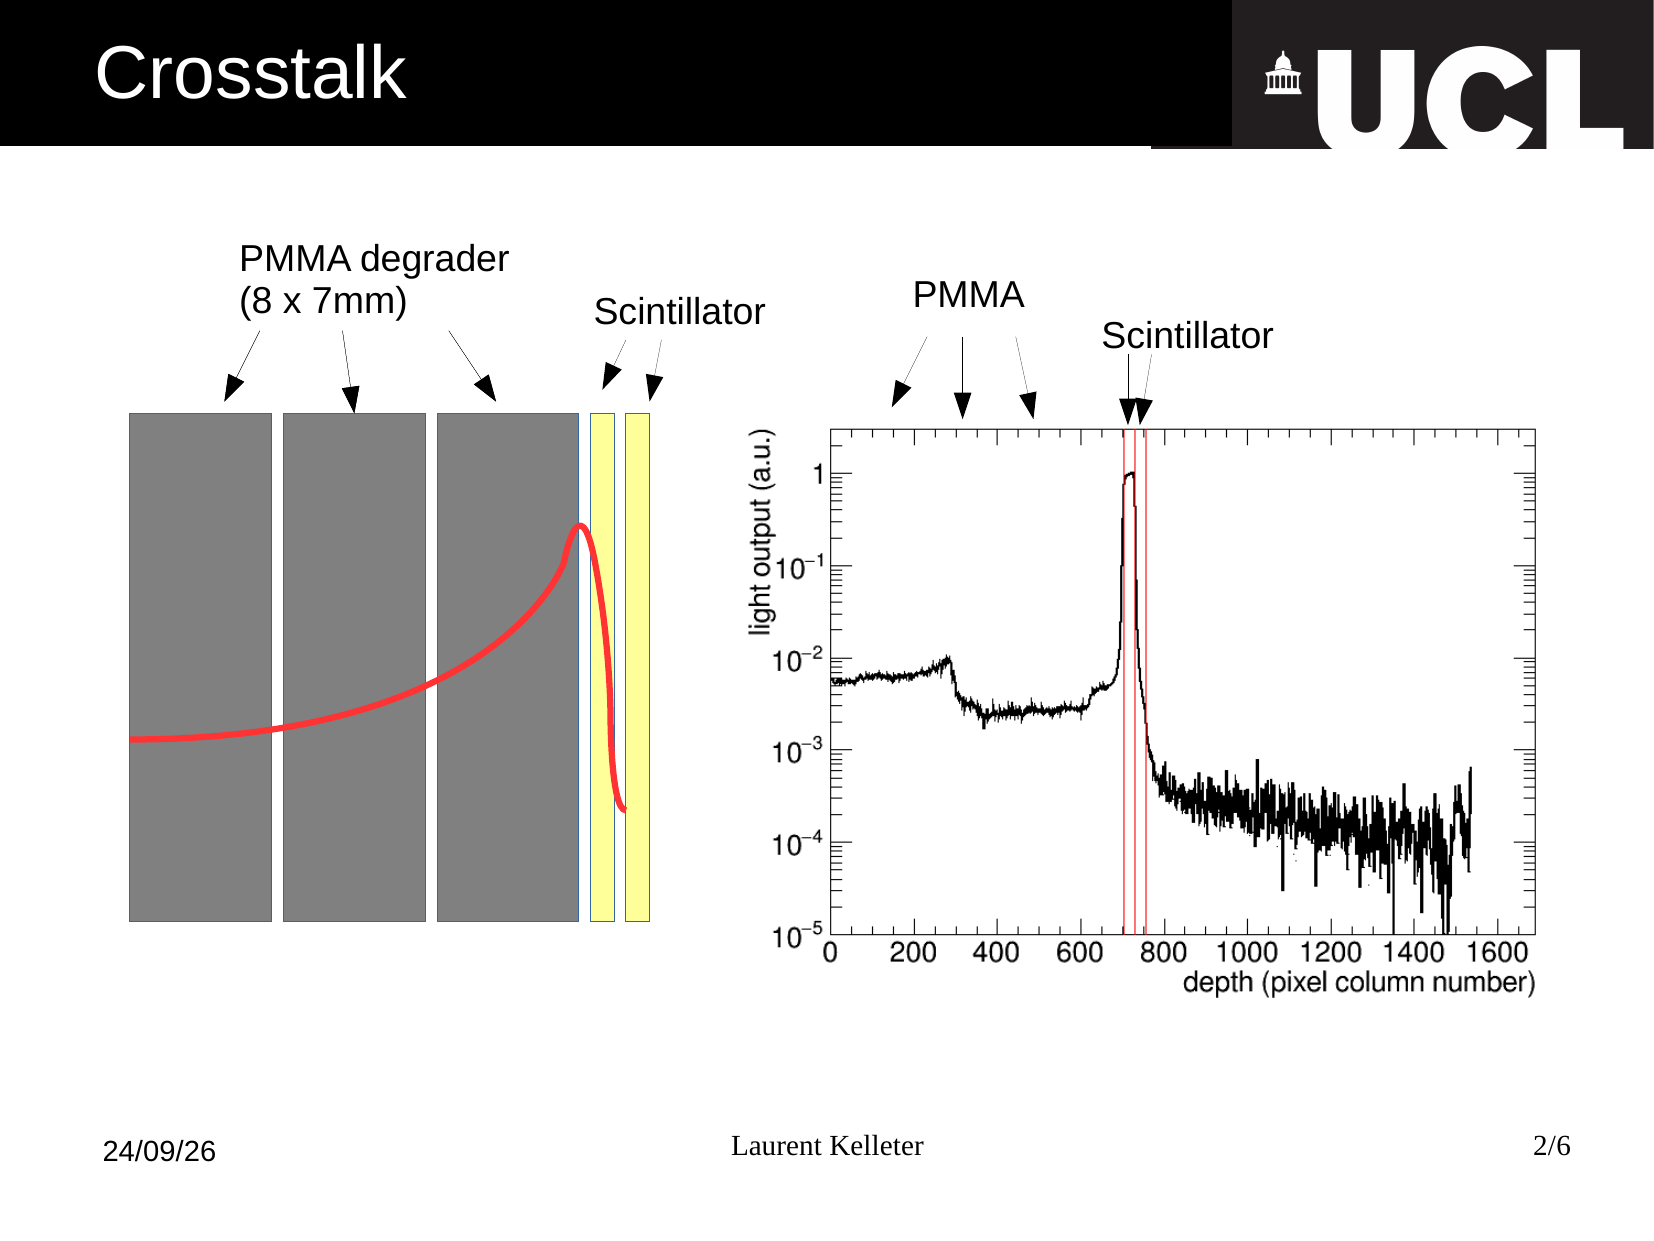

# Crosstalk
PMMA degrader (8 x 7mm)
PMMA
Scintillator
Scintillator
2